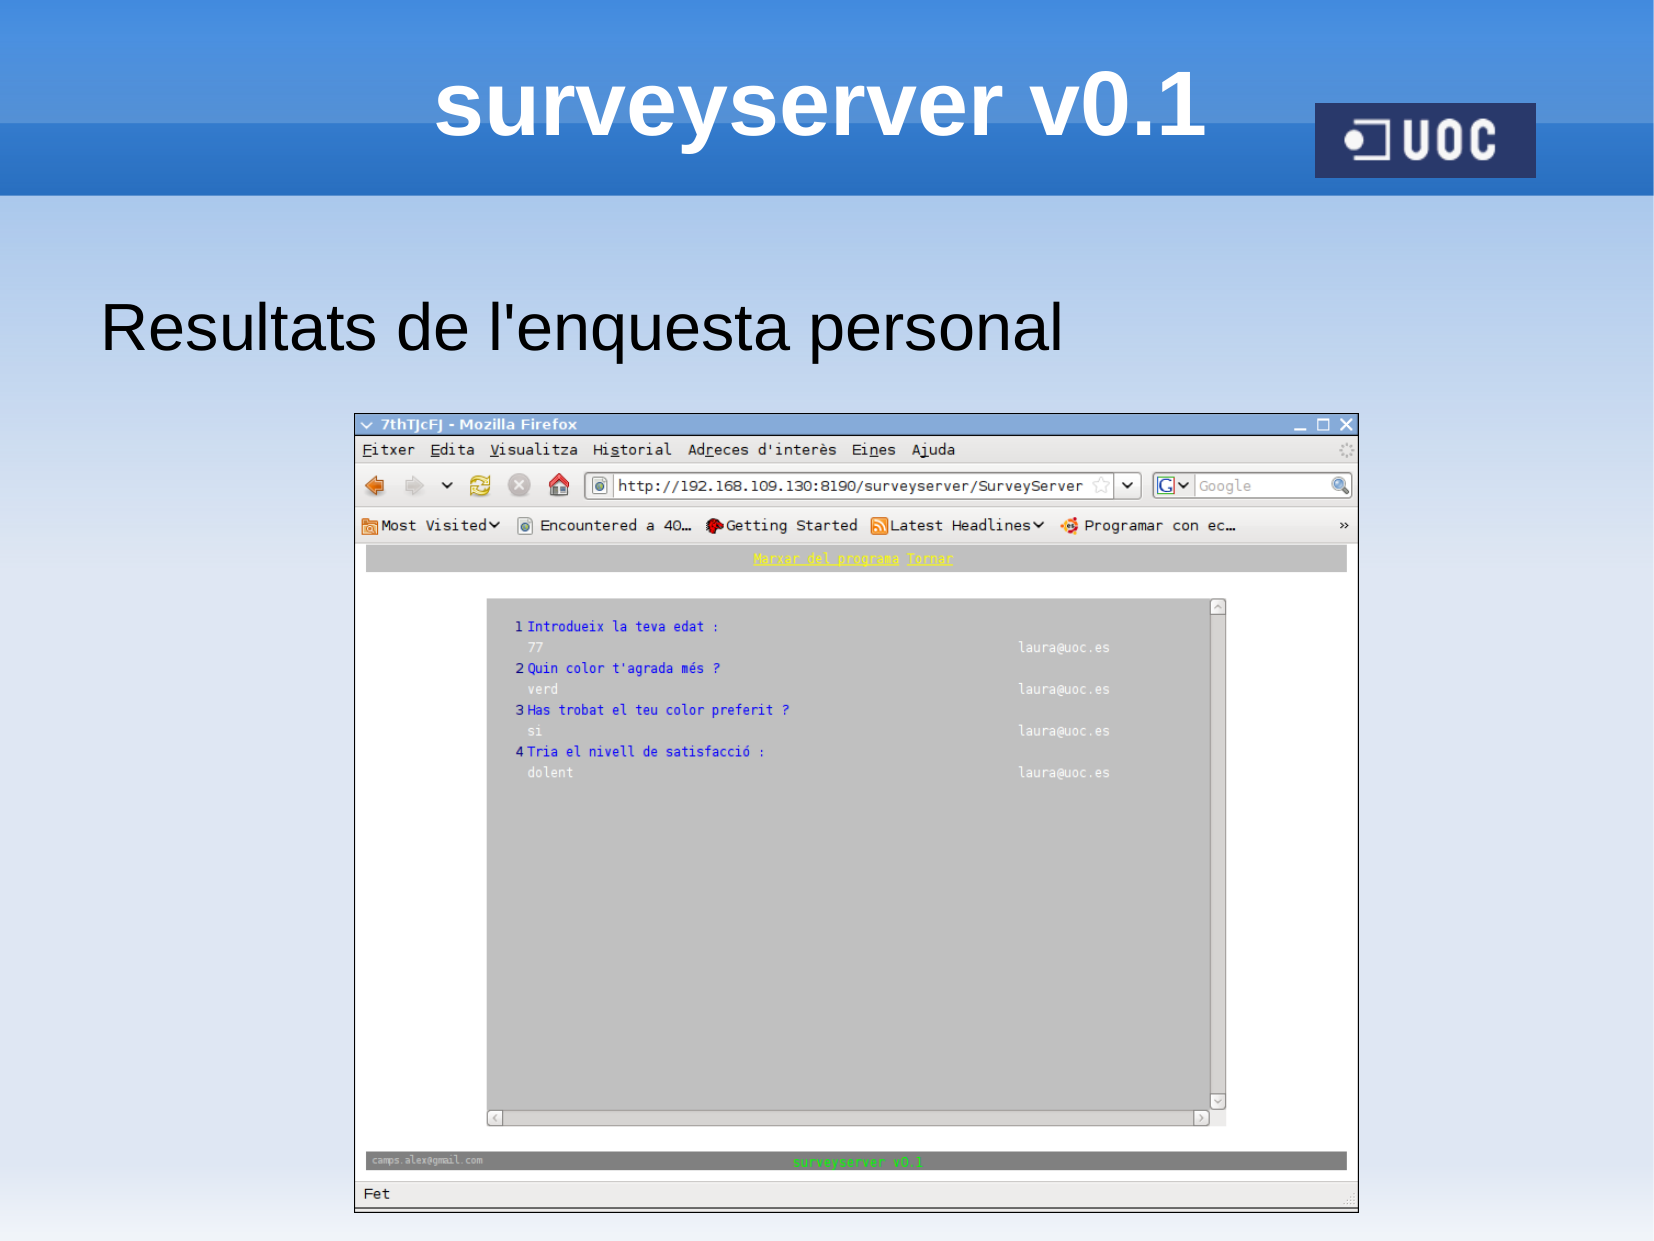

# surveyserver v0.1
Resultats de l'enquesta personal